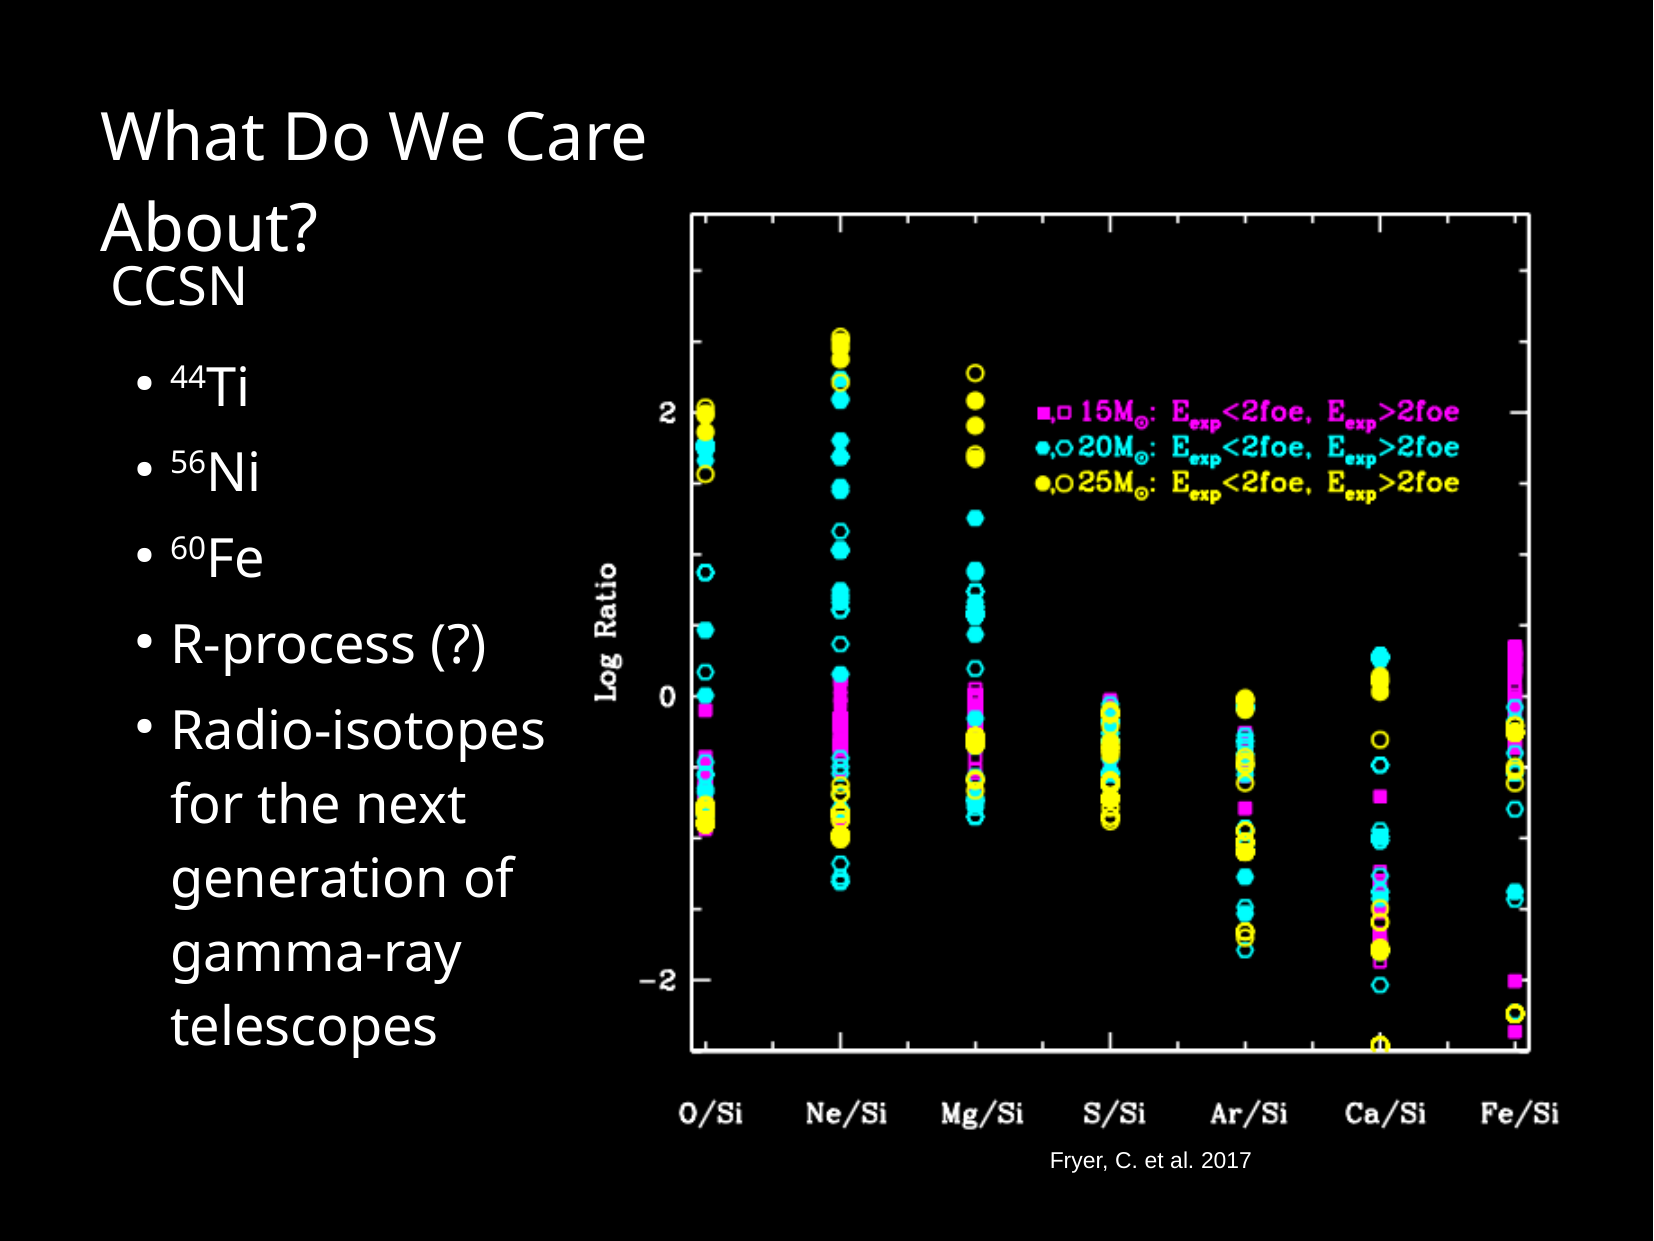

What Do We Care About?
CCSN
44Ti
56Ni
60Fe
R-process (?)
Radio-isotopes for the next generation of gamma-ray telescopes
Fryer, C. et al. 2017